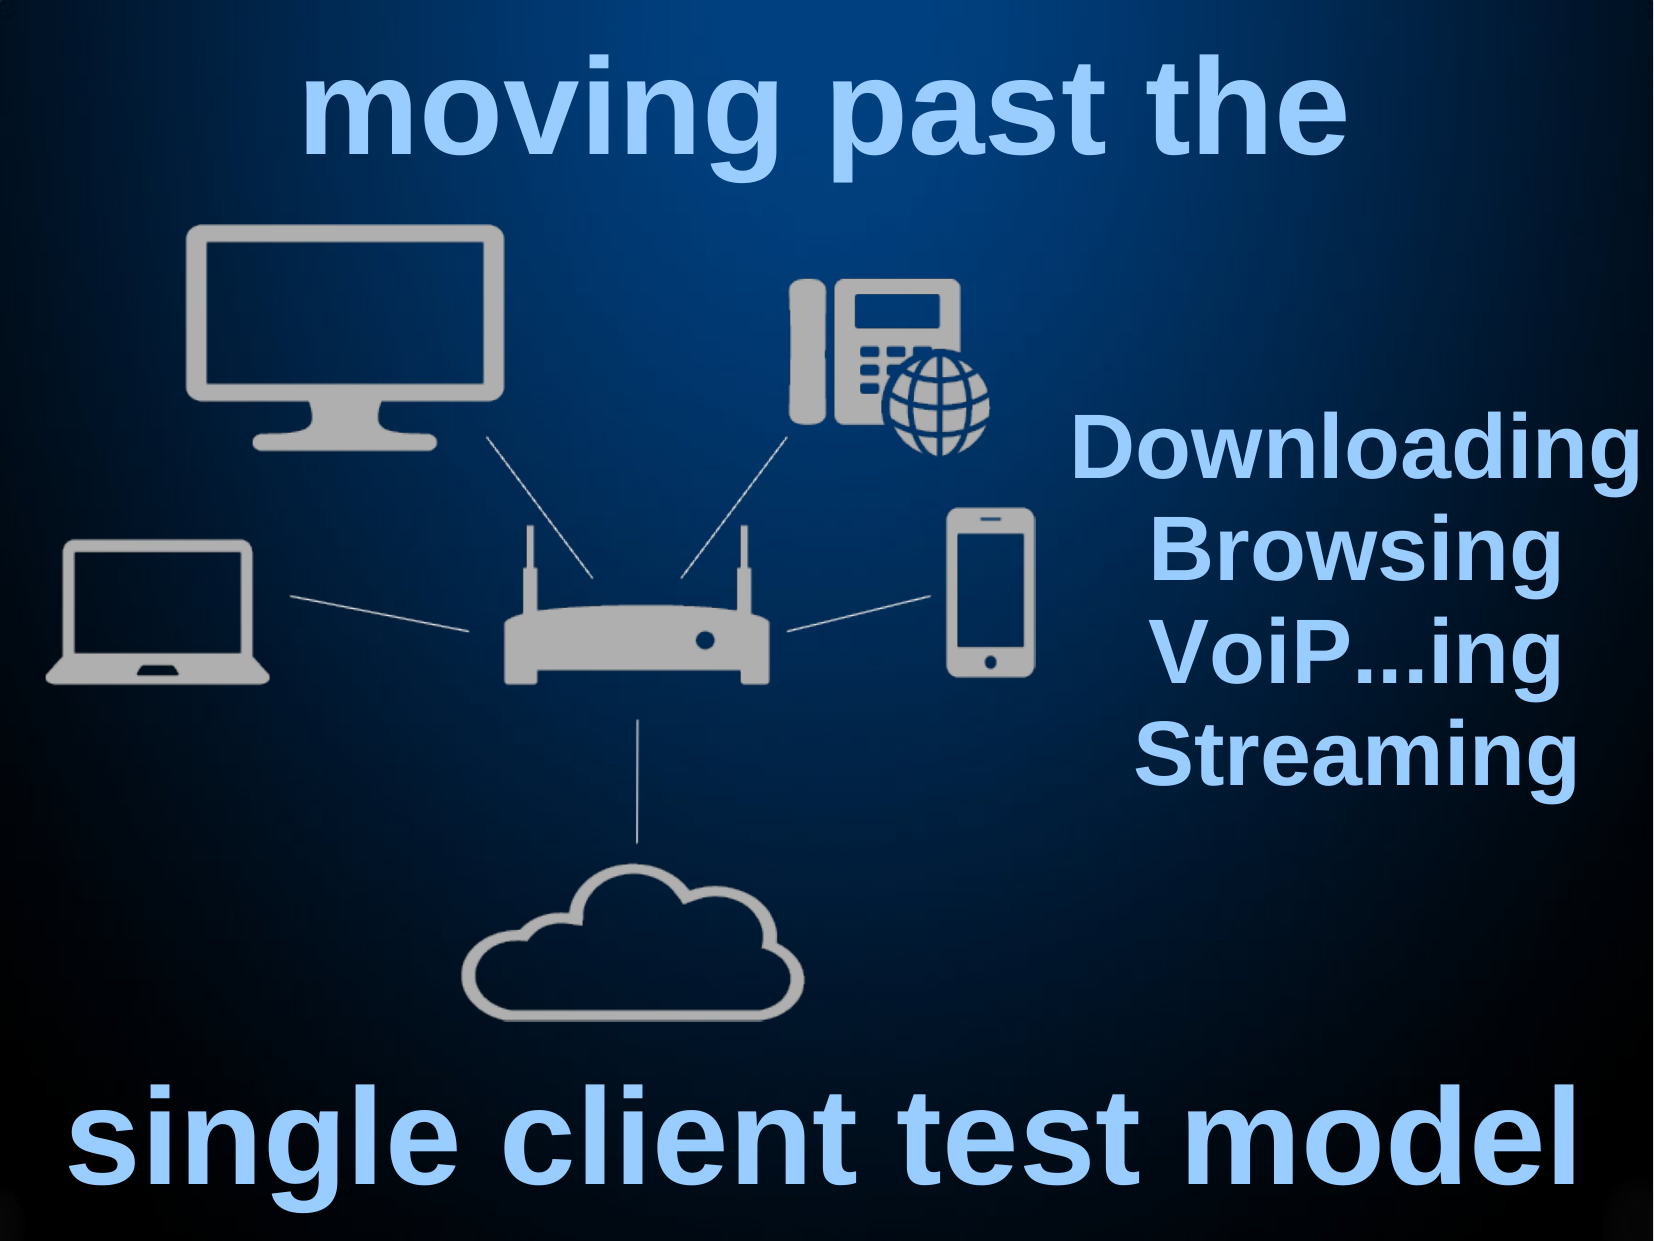

# moving past the
Downloading
Browsing
VoiP...ing
Streaming
single client test model